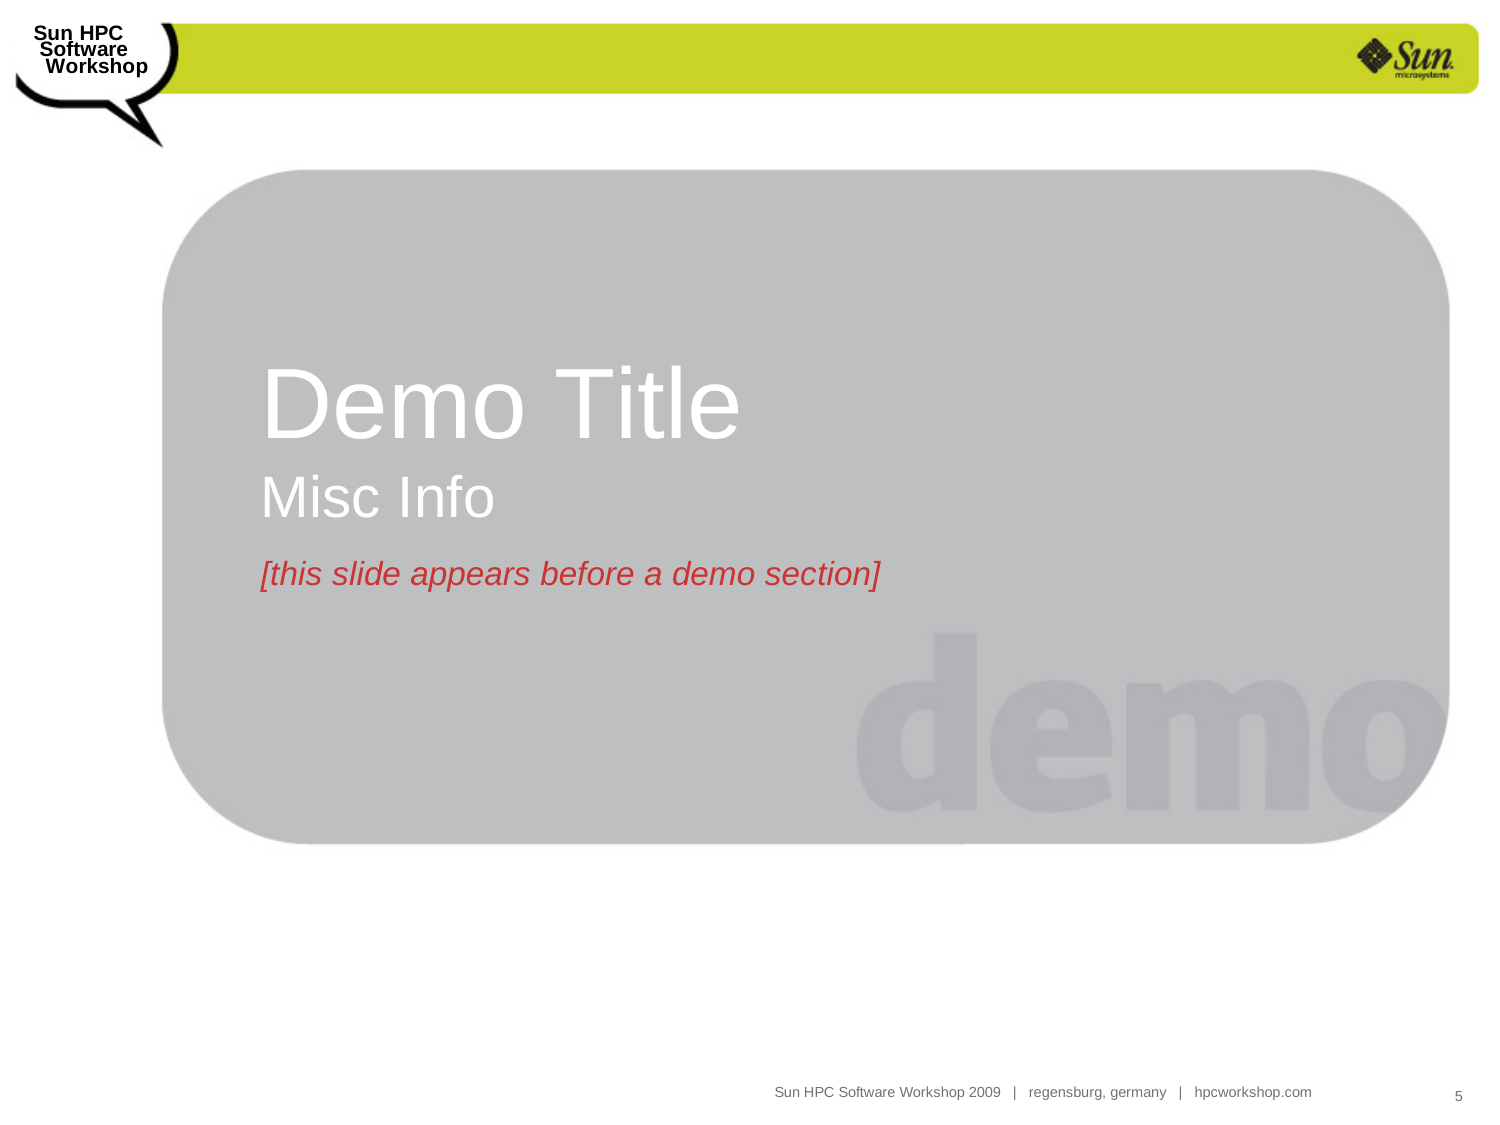

Demo Title
Misc Info
[this slide appears before a demo section]